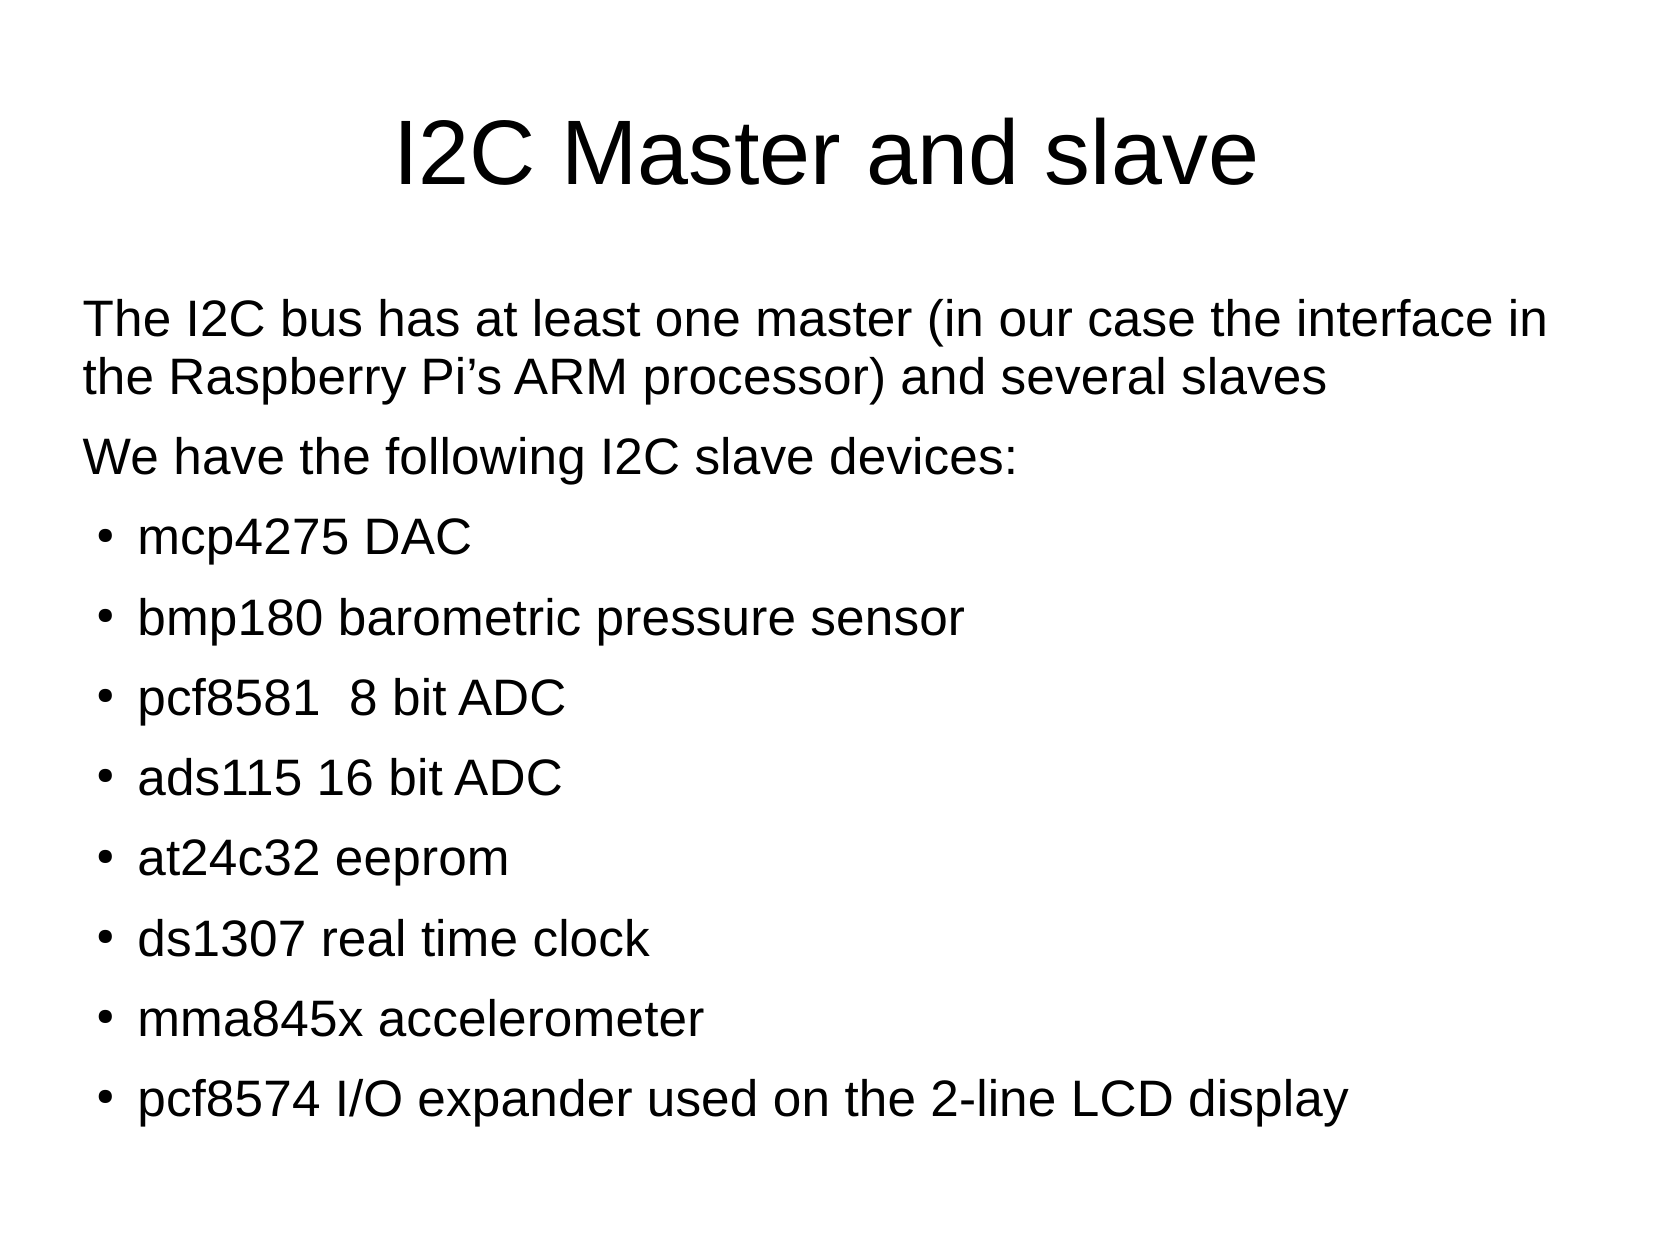

# I2C Master and slave
The I2C bus has at least one master (in our case the interface in the Raspberry Pi’s ARM processor) and several slaves
We have the following I2C slave devices:
mcp4275 DAC
bmp180 barometric pressure sensor
pcf8581 8 bit ADC
ads115 16 bit ADC
at24c32 eeprom
ds1307 real time clock
mma845x accelerometer
pcf8574 I/O expander used on the 2-line LCD display